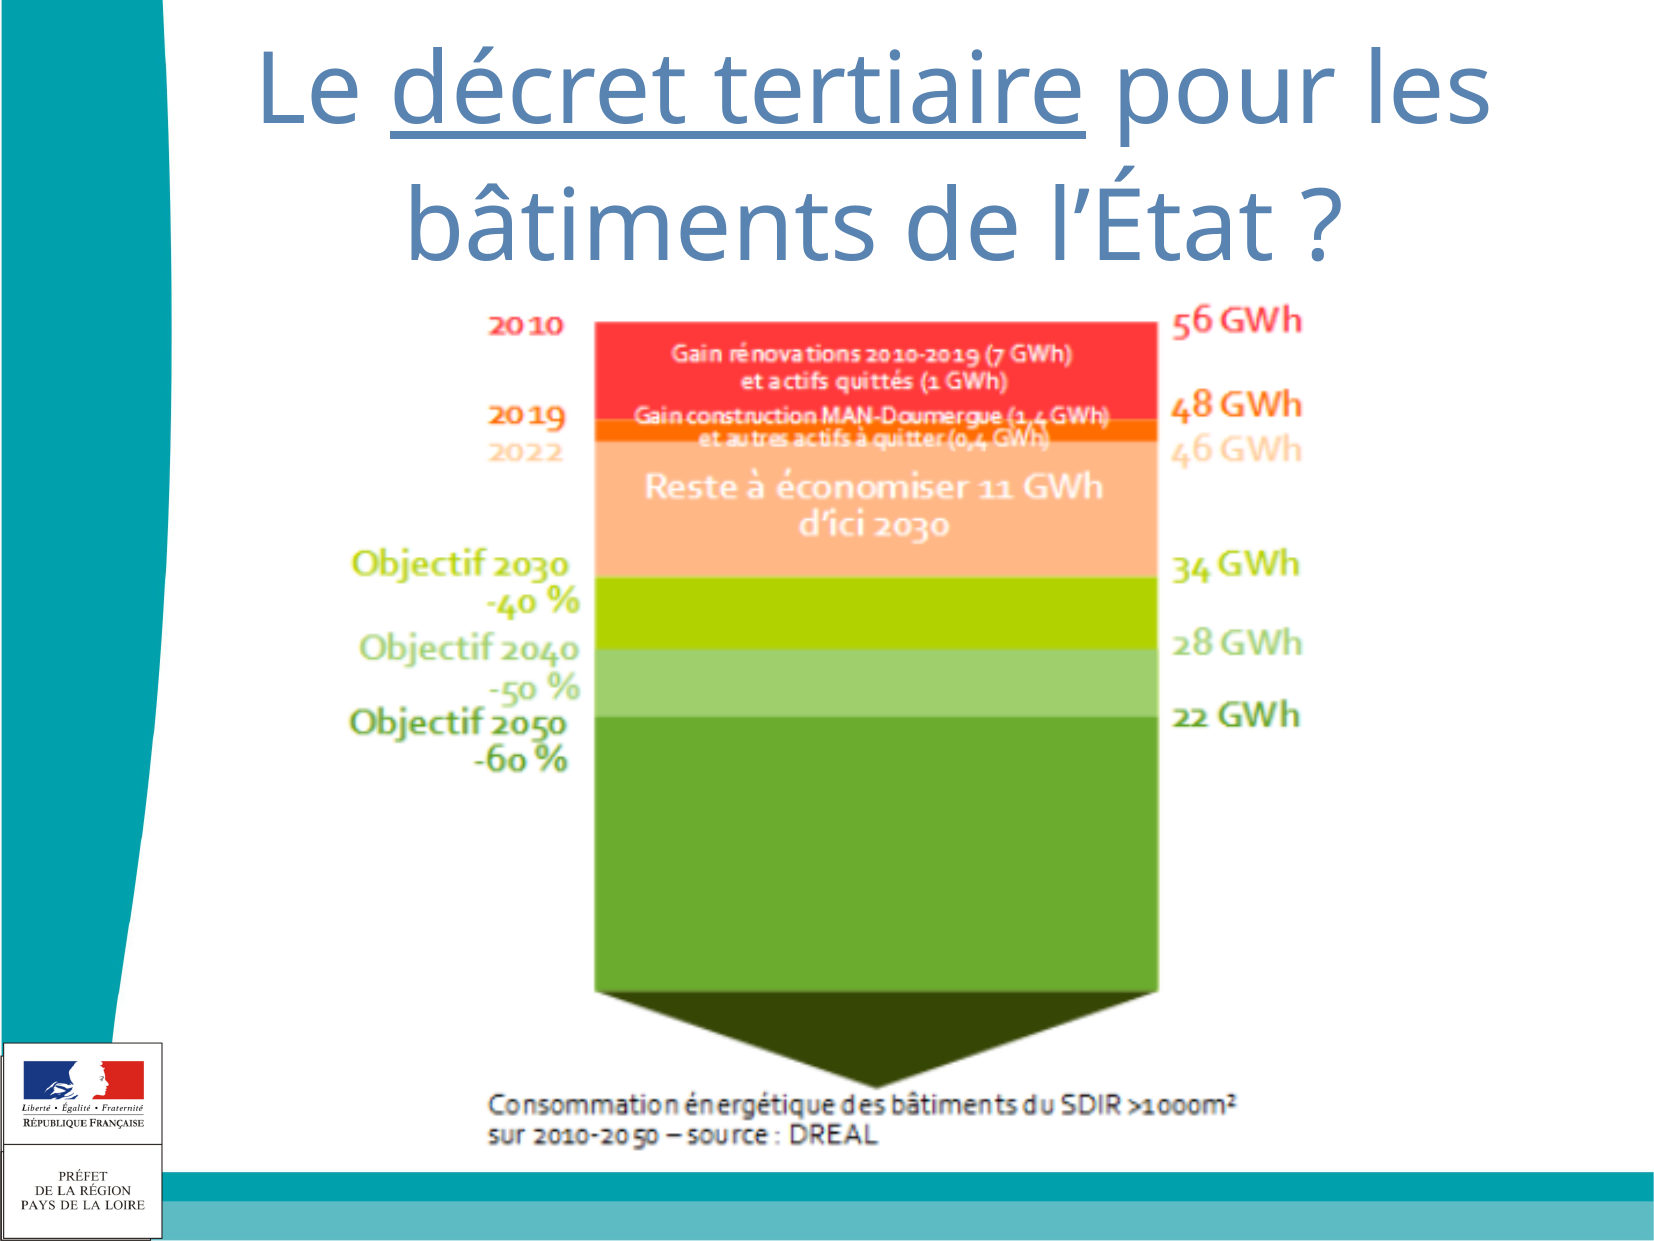

# Le décret tertiaire pour les bâtiments de l’État ?